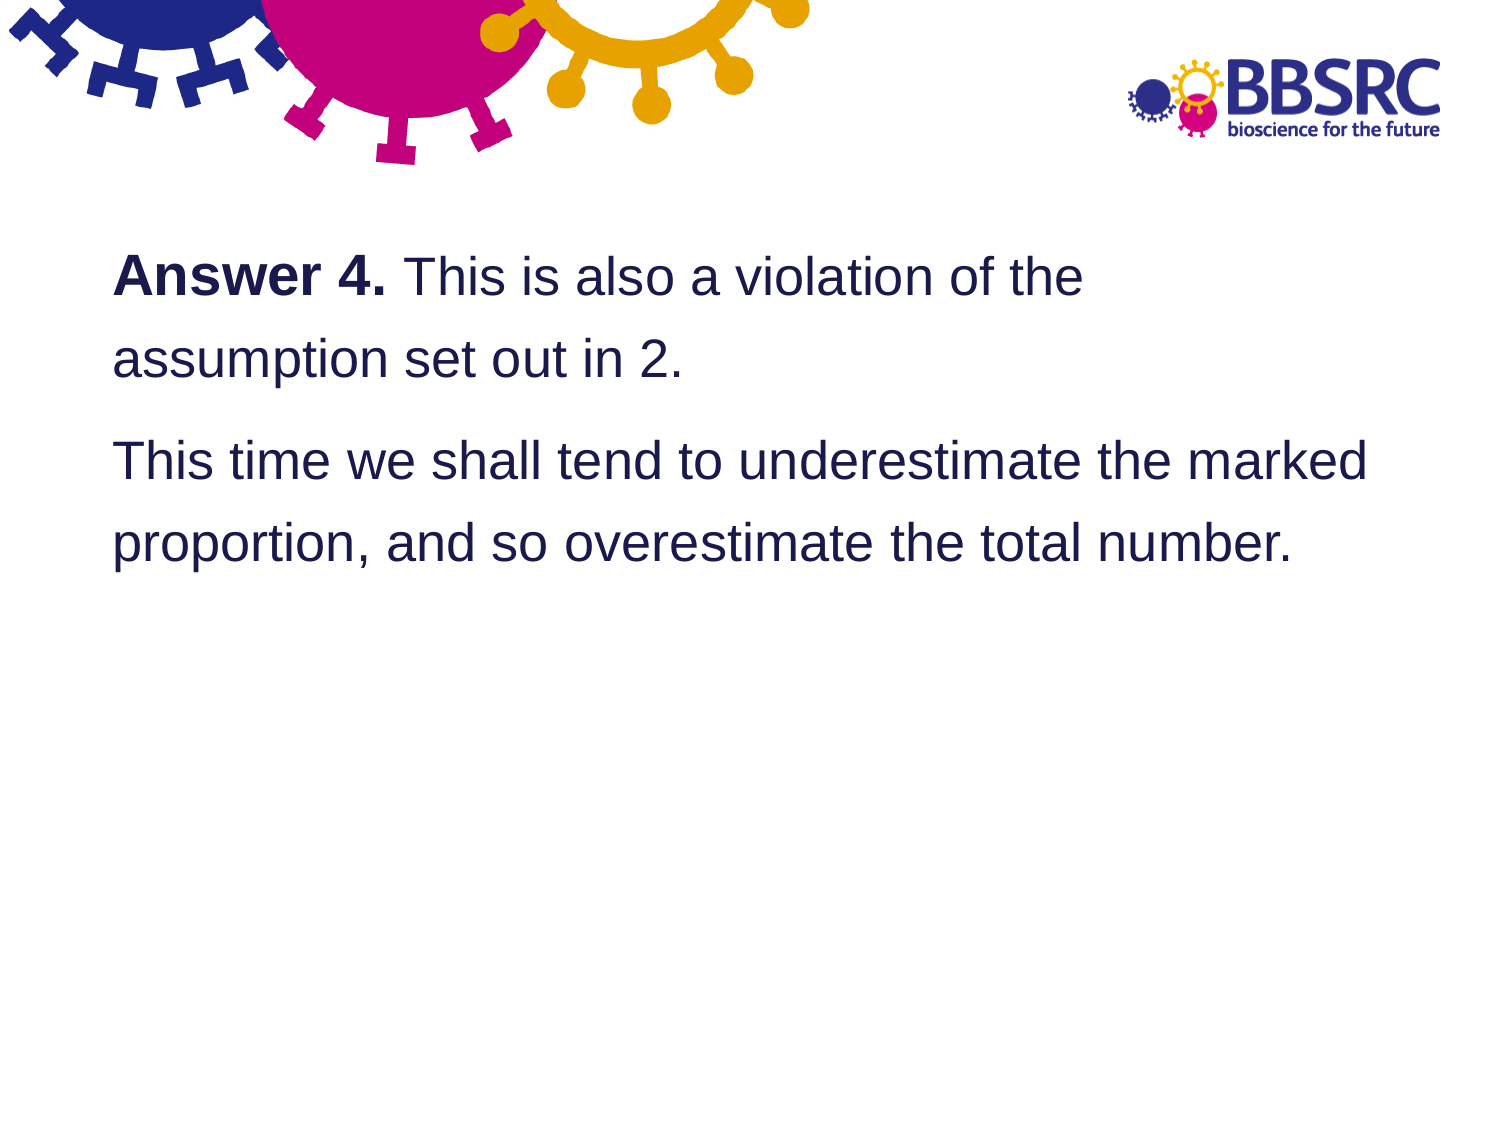

# Answer 4. This is also a violation of the assumption set out in 2.
This time we shall tend to underestimate the marked proportion, and so overestimate the total number.